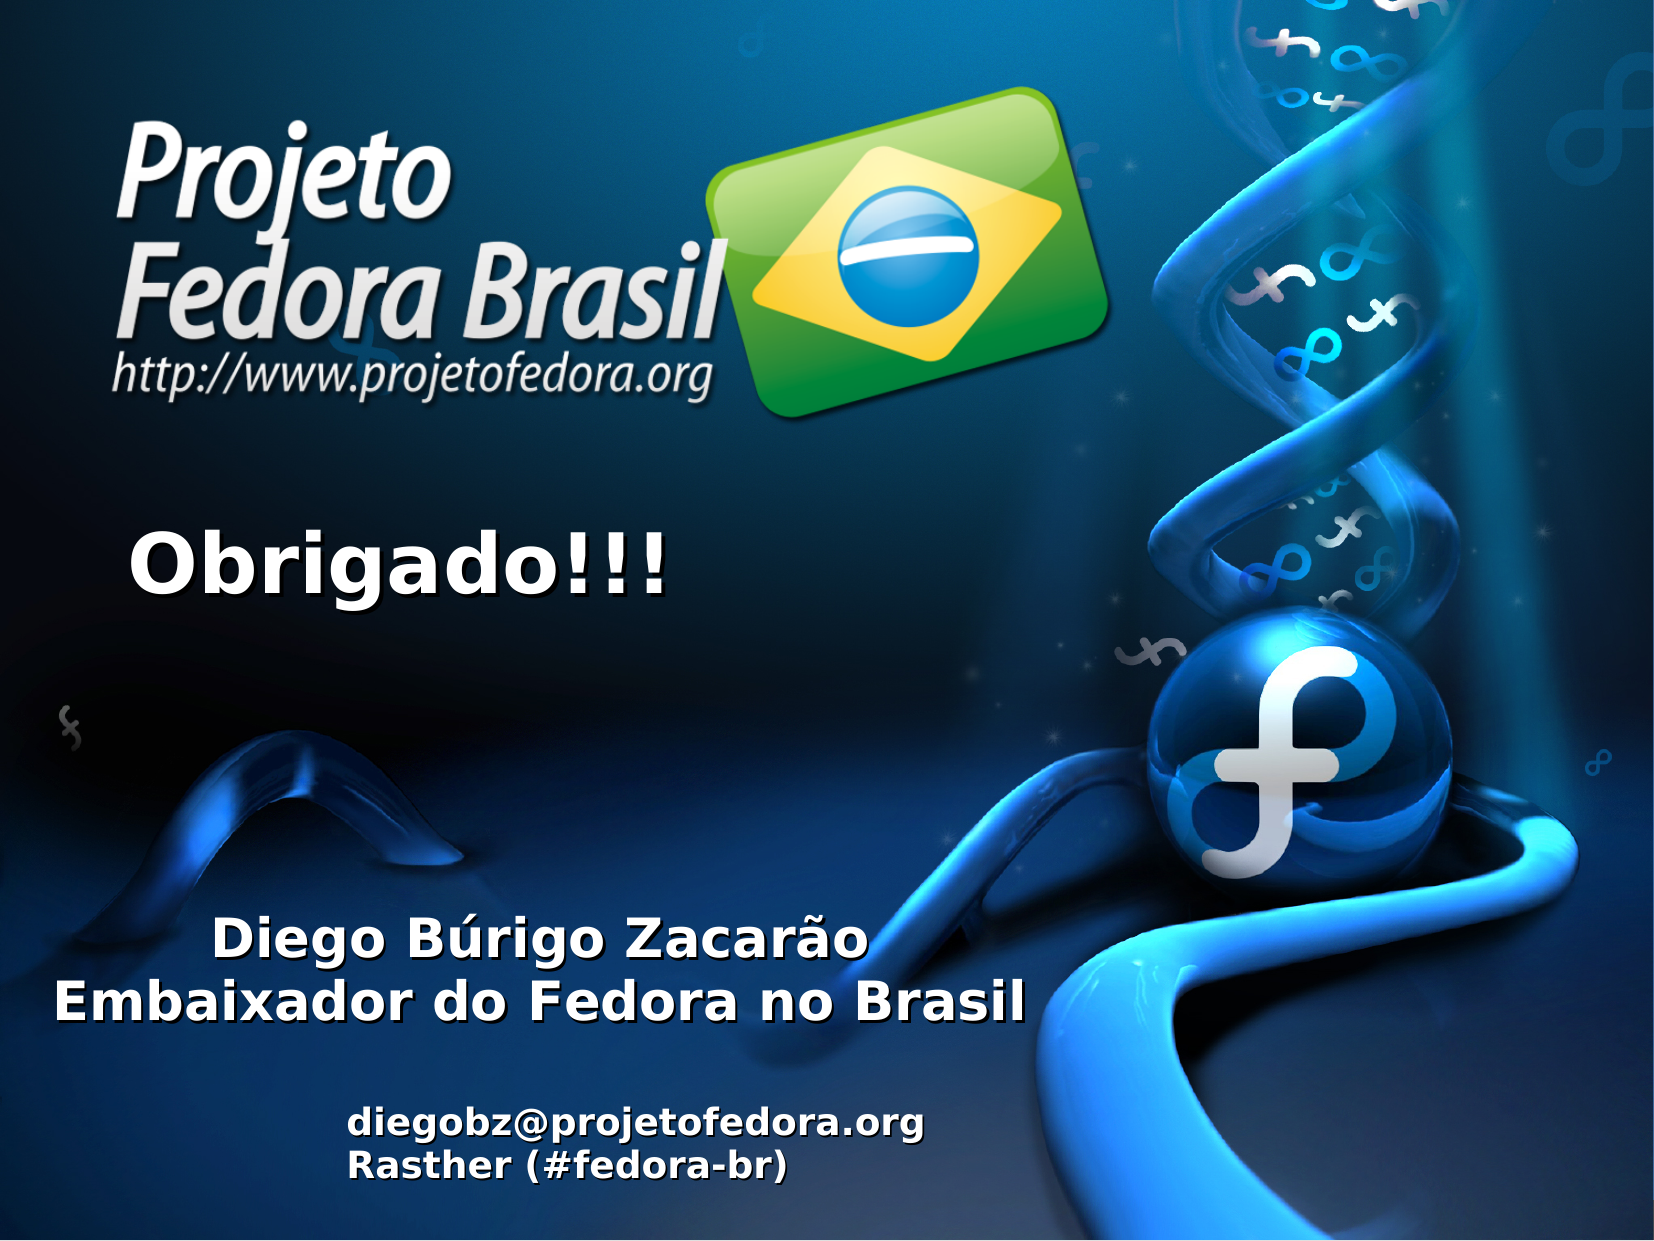

Obrigado!!!
Diego Búrigo Zacarão
Embaixador do Fedora no Brasil
diegobz@projetofedora.org
Rasther (#fedora-br)